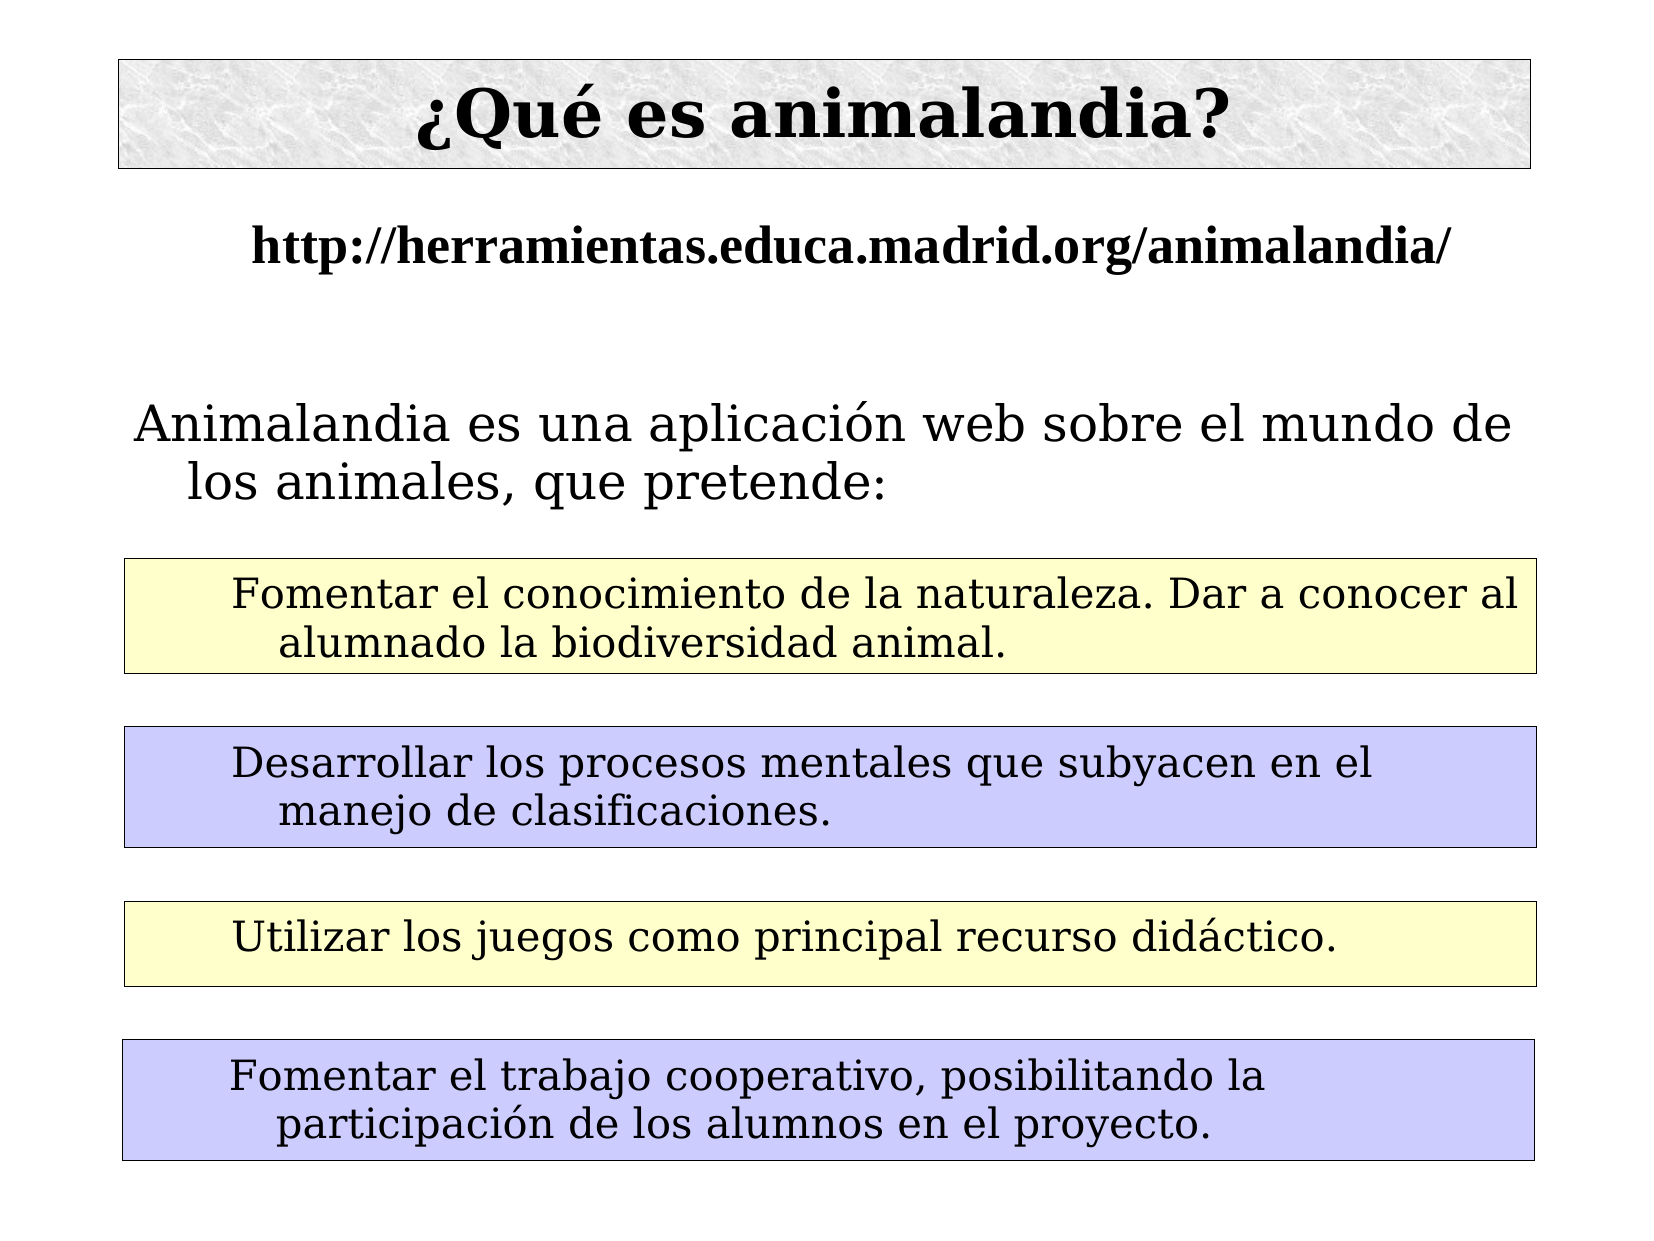

¿Qué es animalandia?
http://herramientas.educa.madrid.org/animalandia/
# Animalandia es una aplicación web sobre el mundo de los animales, que pretende:
Fomentar el conocimiento de la naturaleza. Dar a conocer al alumnado la biodiversidad animal.
Desarrollar los procesos mentales que subyacen en el manejo de clasificaciones.
Utilizar los juegos como principal recurso didáctico.
Fomentar el trabajo cooperativo, posibilitando la participación de los alumnos en el proyecto.